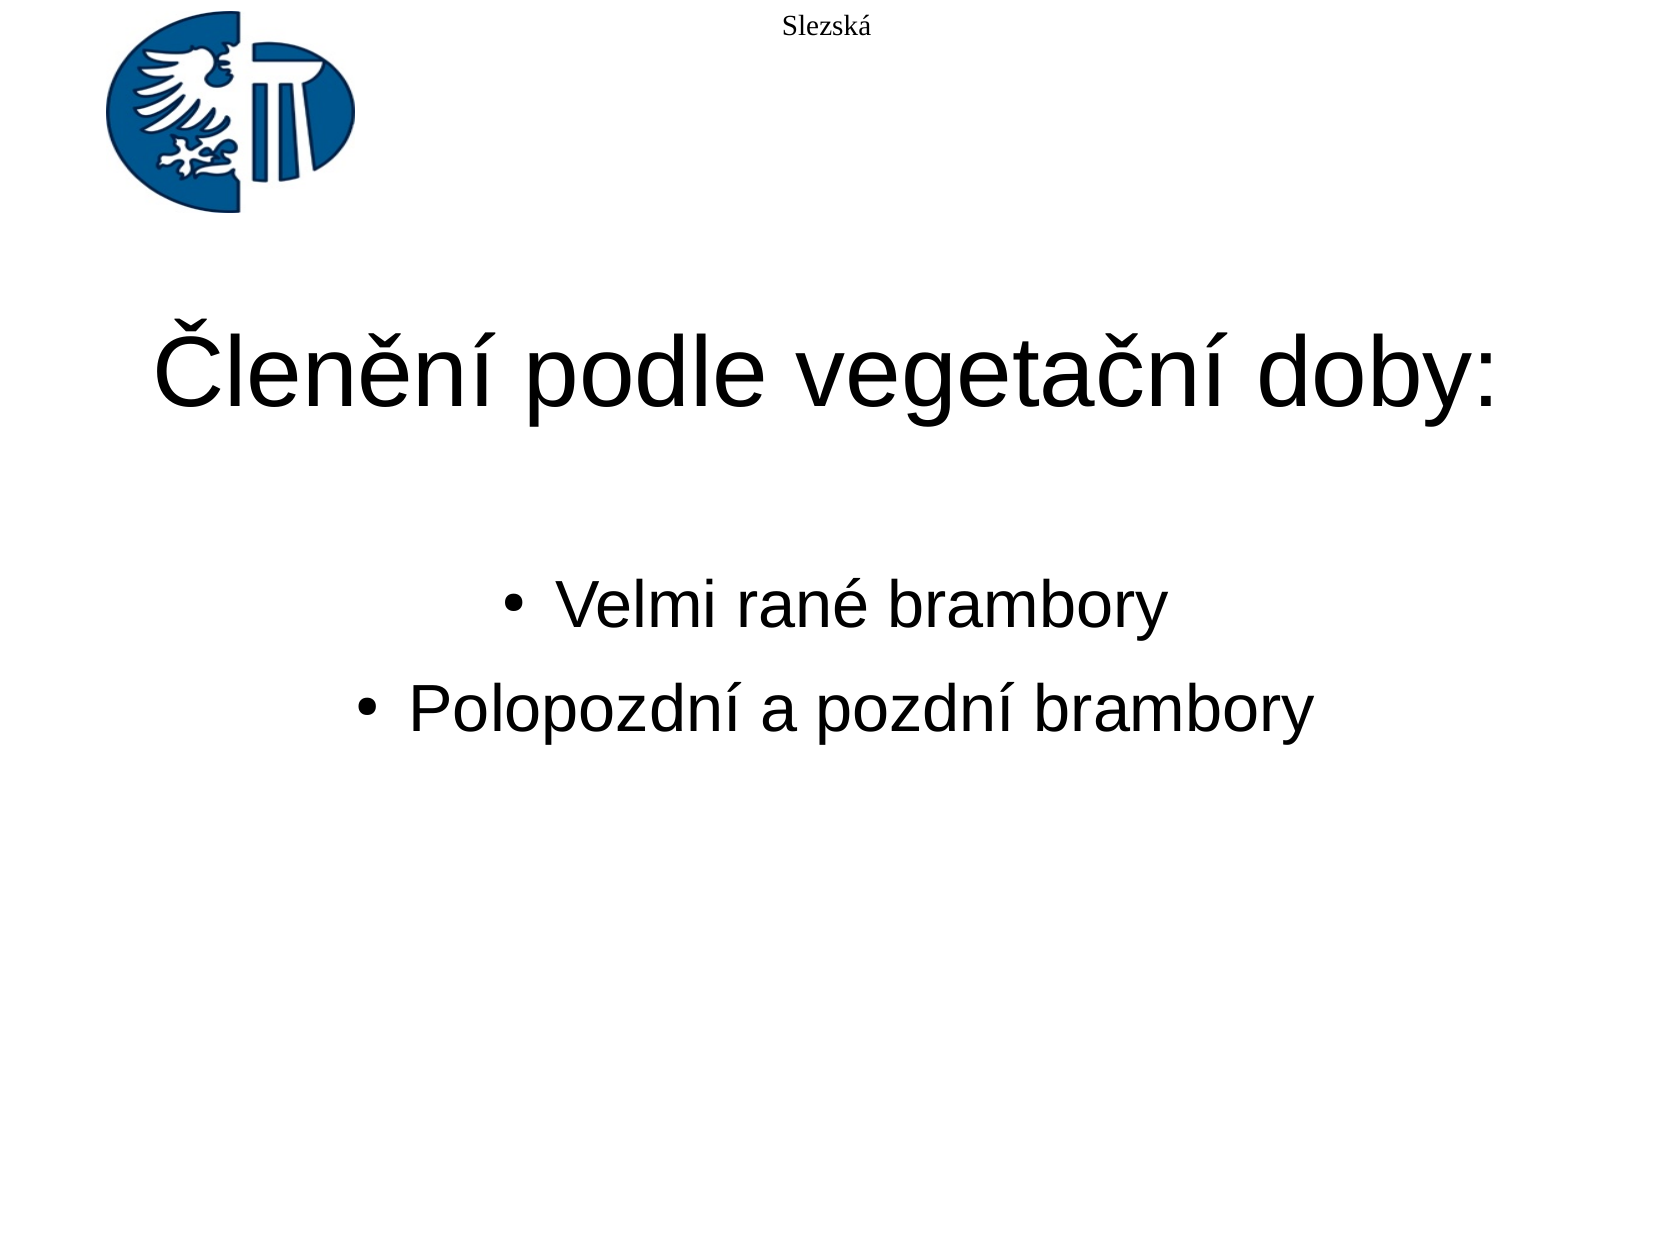

ahoj
# Členění podle vegetační doby:
Velmi rané brambory
Polopozdní a pozdní brambory